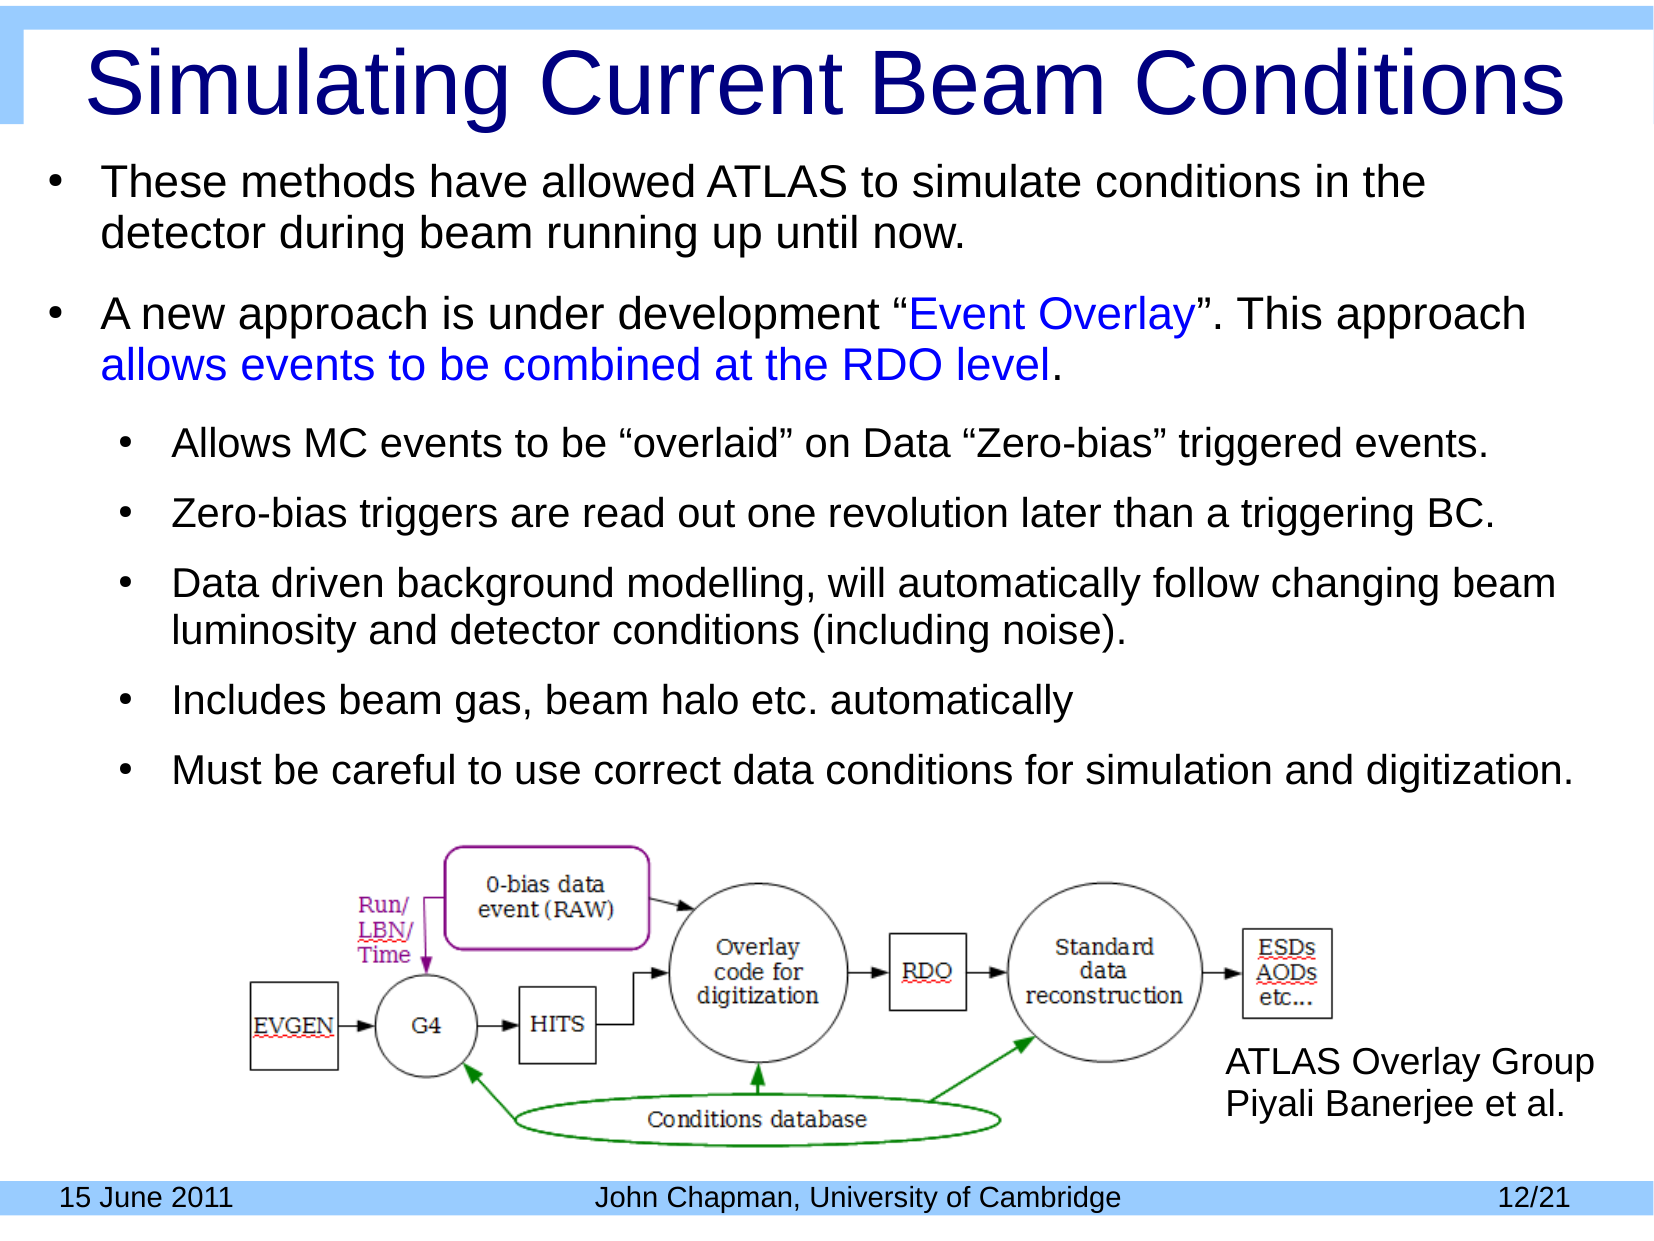

# Simulating Current Beam Conditions
These methods have allowed ATLAS to simulate conditions in the detector during beam running up until now.
A new approach is under development “Event Overlay”. This approach allows events to be combined at the RDO level.
Allows MC events to be “overlaid” on Data “Zero-bias” triggered events.
Zero-bias triggers are read out one revolution later than a triggering BC.
Data driven background modelling, will automatically follow changing beam luminosity and detector conditions (including noise).
Includes beam gas, beam halo etc. automatically
Must be careful to use correct data conditions for simulation and digitization.
ATLAS Overlay Group
Piyali Banerjee et al.
12